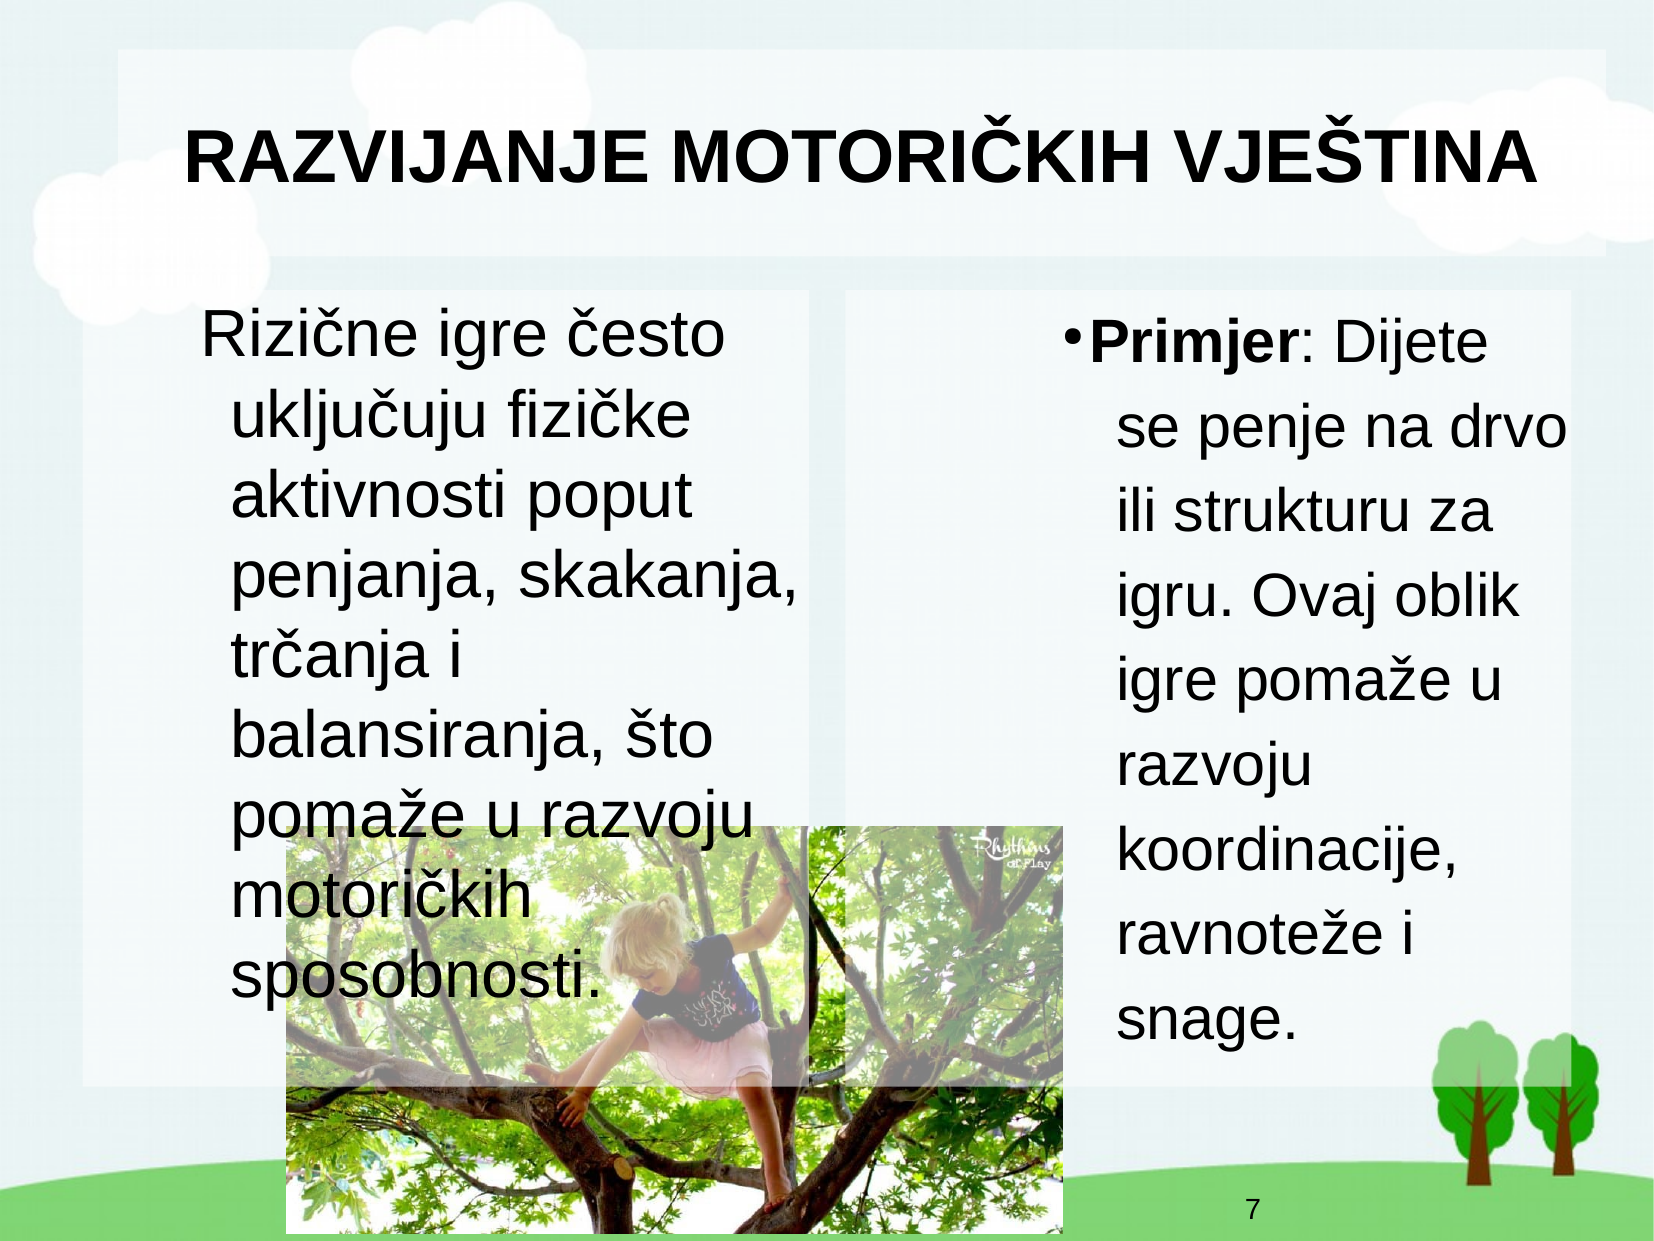

# RAZVIJANJE MOTORIČKIH VJEŠTINA
Rizične igre često uključuju fizičke aktivnosti poput penjanja, skakanja, trčanja i balansiranja, što pomaže u razvoju motoričkih sposobnosti.
Primjer: Dijete se penje na drvo ili strukturu za igru. Ovaj oblik igre pomaže u razvoju koordinacije, ravnoteže i snage.